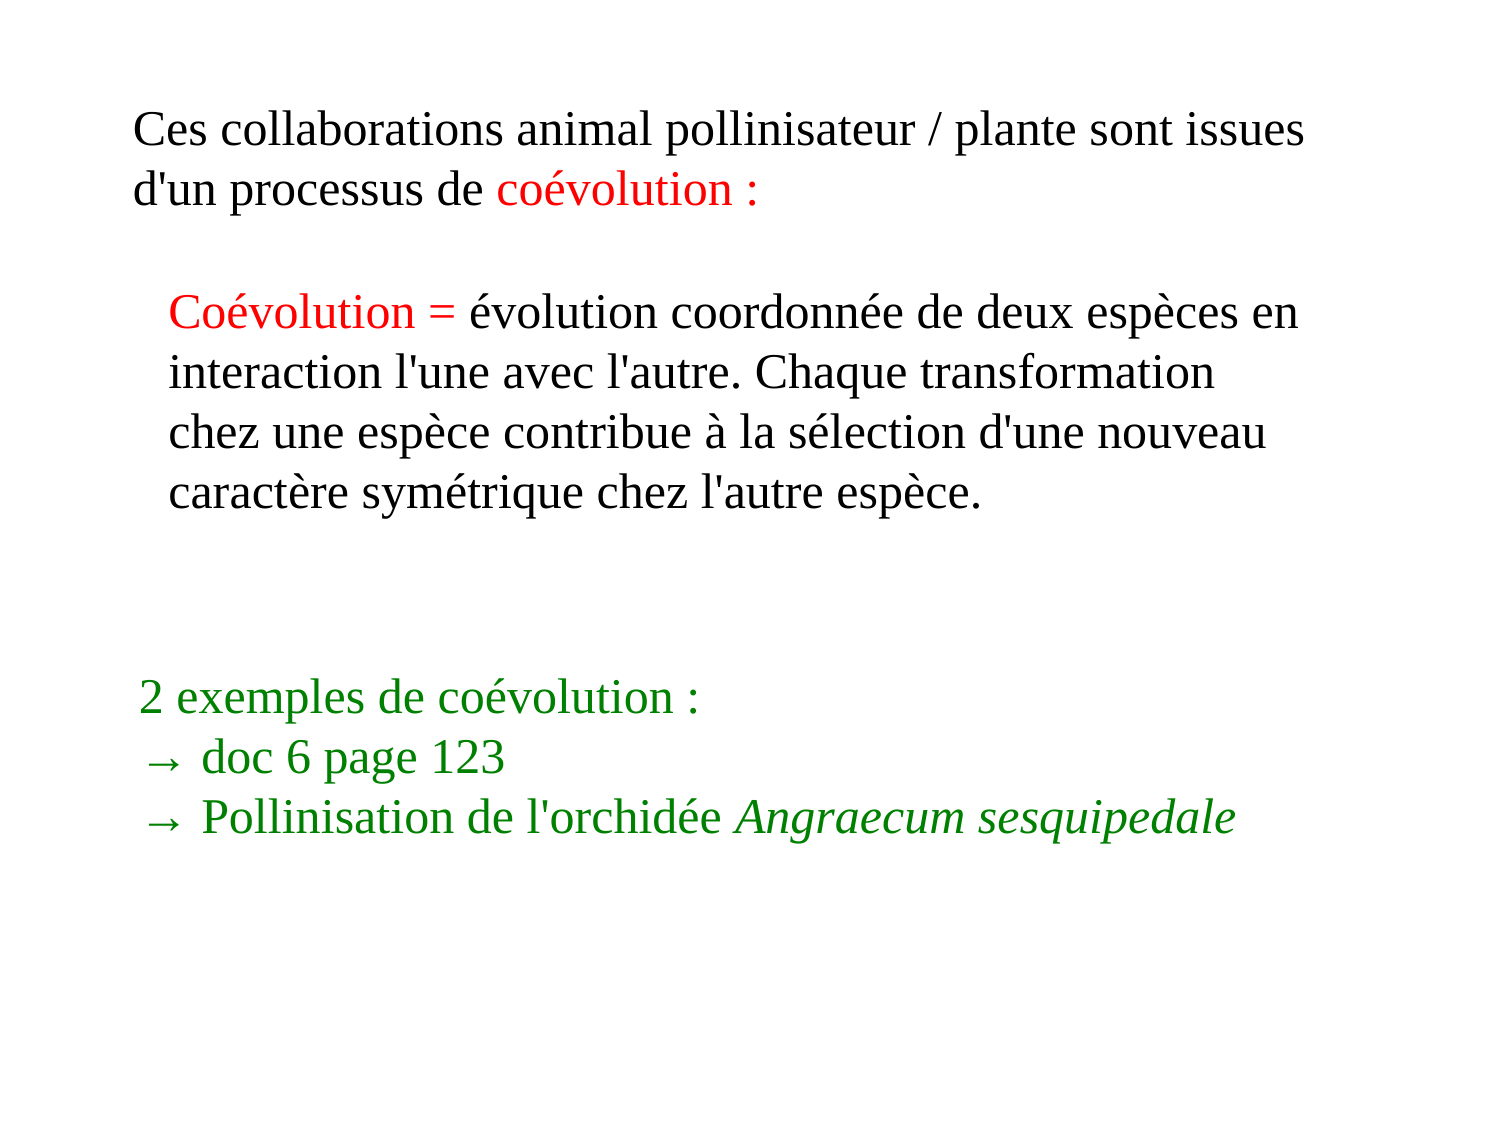

Ces collaborations animal pollinisateur / plante sont issues d'un processus de coévolution :
Coévolution = évolution coordonnée de deux espèces en interaction l'une avec l'autre. Chaque transformation chez une espèce contribue à la sélection d'une nouveau caractère symétrique chez l'autre espèce.
2 exemples de coévolution :
→ doc 6 page 123
→ Pollinisation de l'orchidée Angraecum sesquipedale